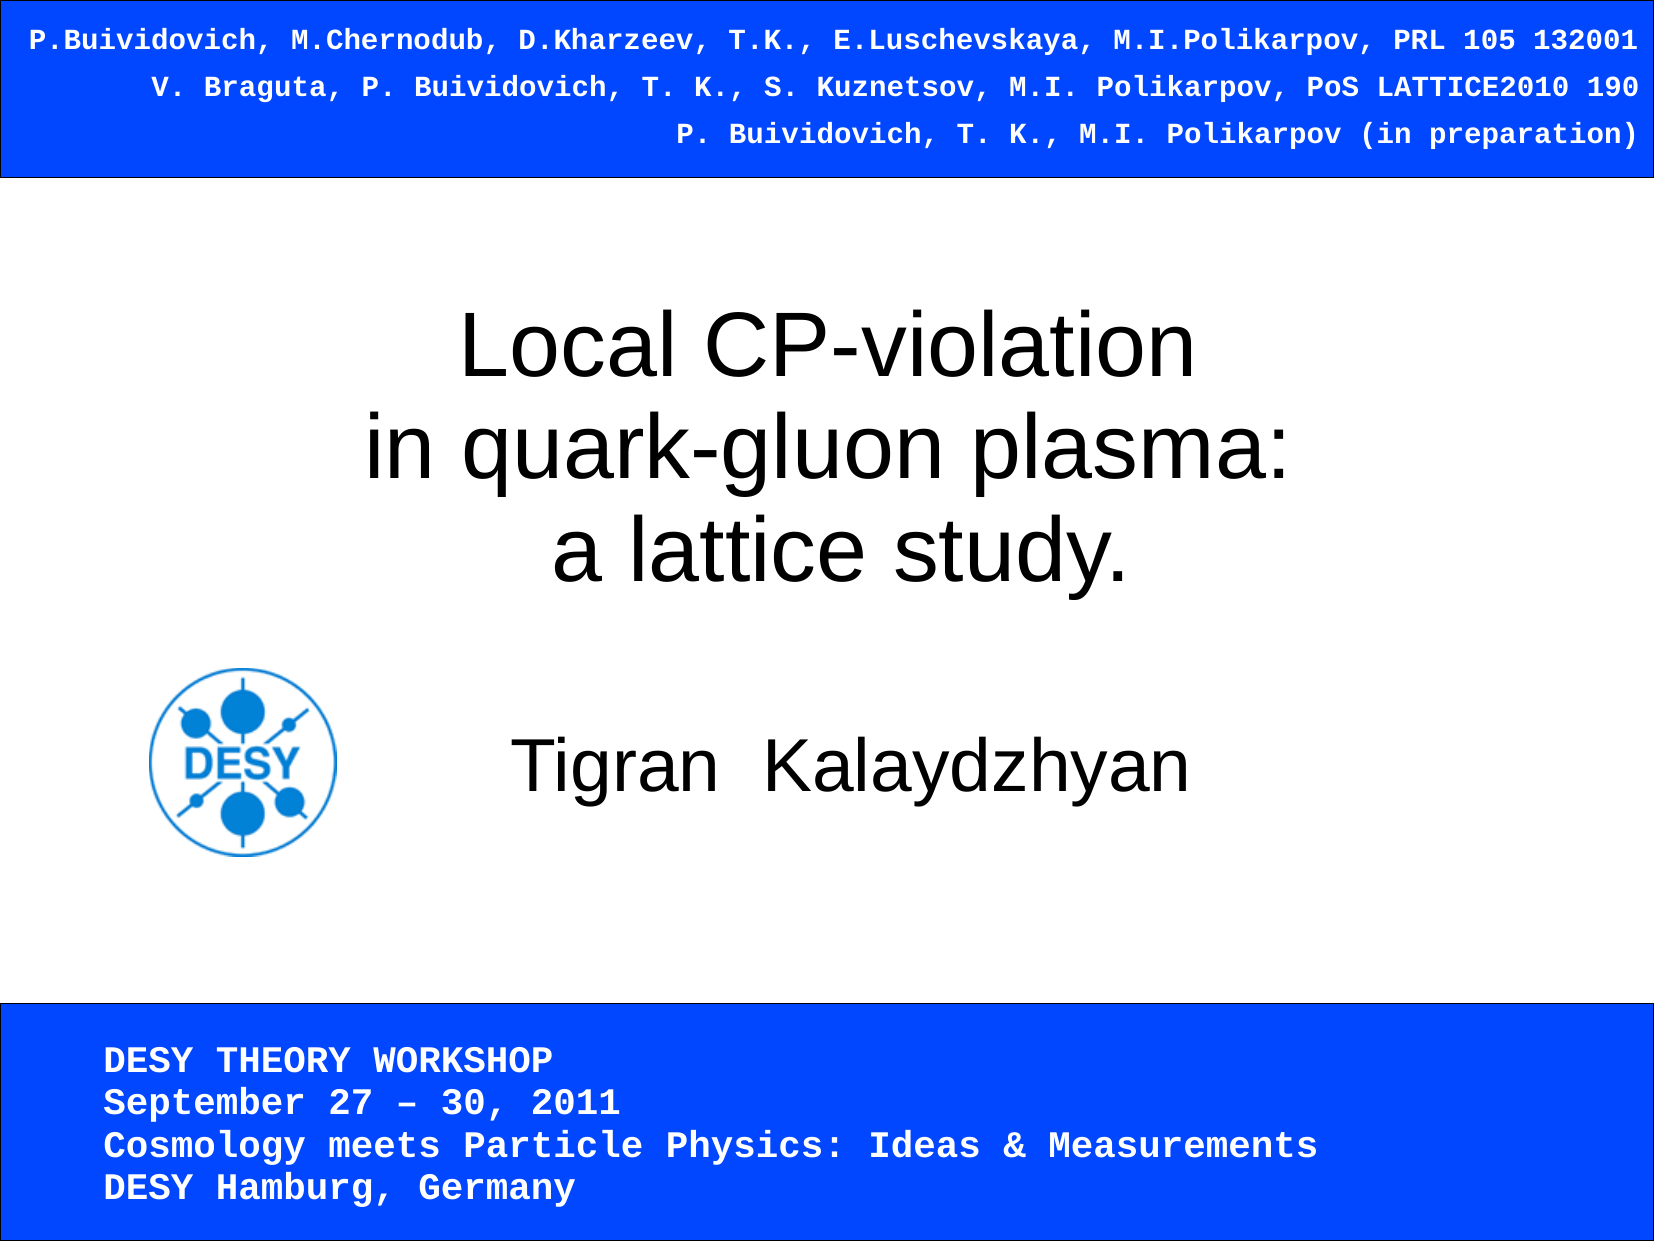

P.Buividovich, M.Chernodub, D.Kharzeev, T.K., E.Luschevskaya, M.I.Polikarpov, PRL 105 132001
V. Braguta, P. Buividovich, T. K., S. Kuznetsov, M.I. Polikarpov, PoS LATTICE2010 190
P. Buividovich, T. K., M.I. Polikarpov (in preparation)
Local CP-violation
in quark-gluon plasma:
a lattice study.
Tigran Kalaydzhyan
DESY THEORY WORKSHOP
September 27 – 30, 2011
Cosmology meets Particle Physics: Ideas & Measurements
DESY Hamburg, Germany
Spring School on Superstring Theory and Related Topics
28 March - 05 April 2011. The Abdus Salam International Centre for Theoretical Physics, Trieste, Italy.